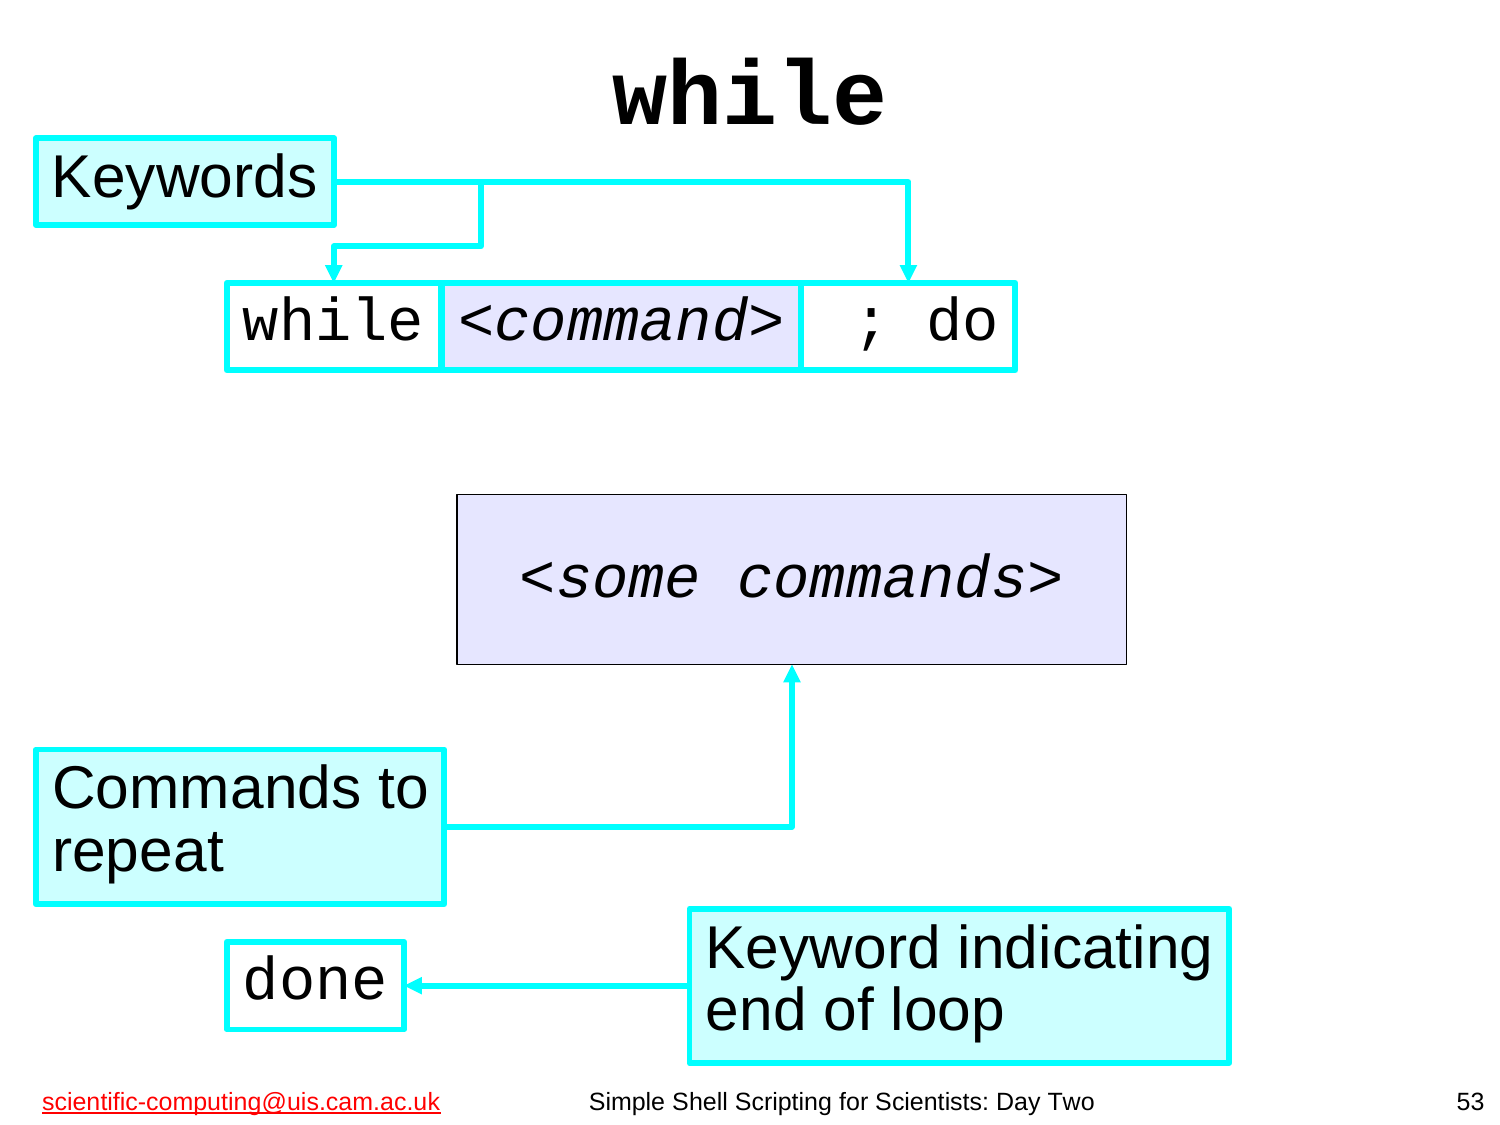

# while
Keywords
while
<command>
 ; do
<some commands>
Commands to
repeat
Keyword indicating
end of loop
done
Python for absolute beginners
53